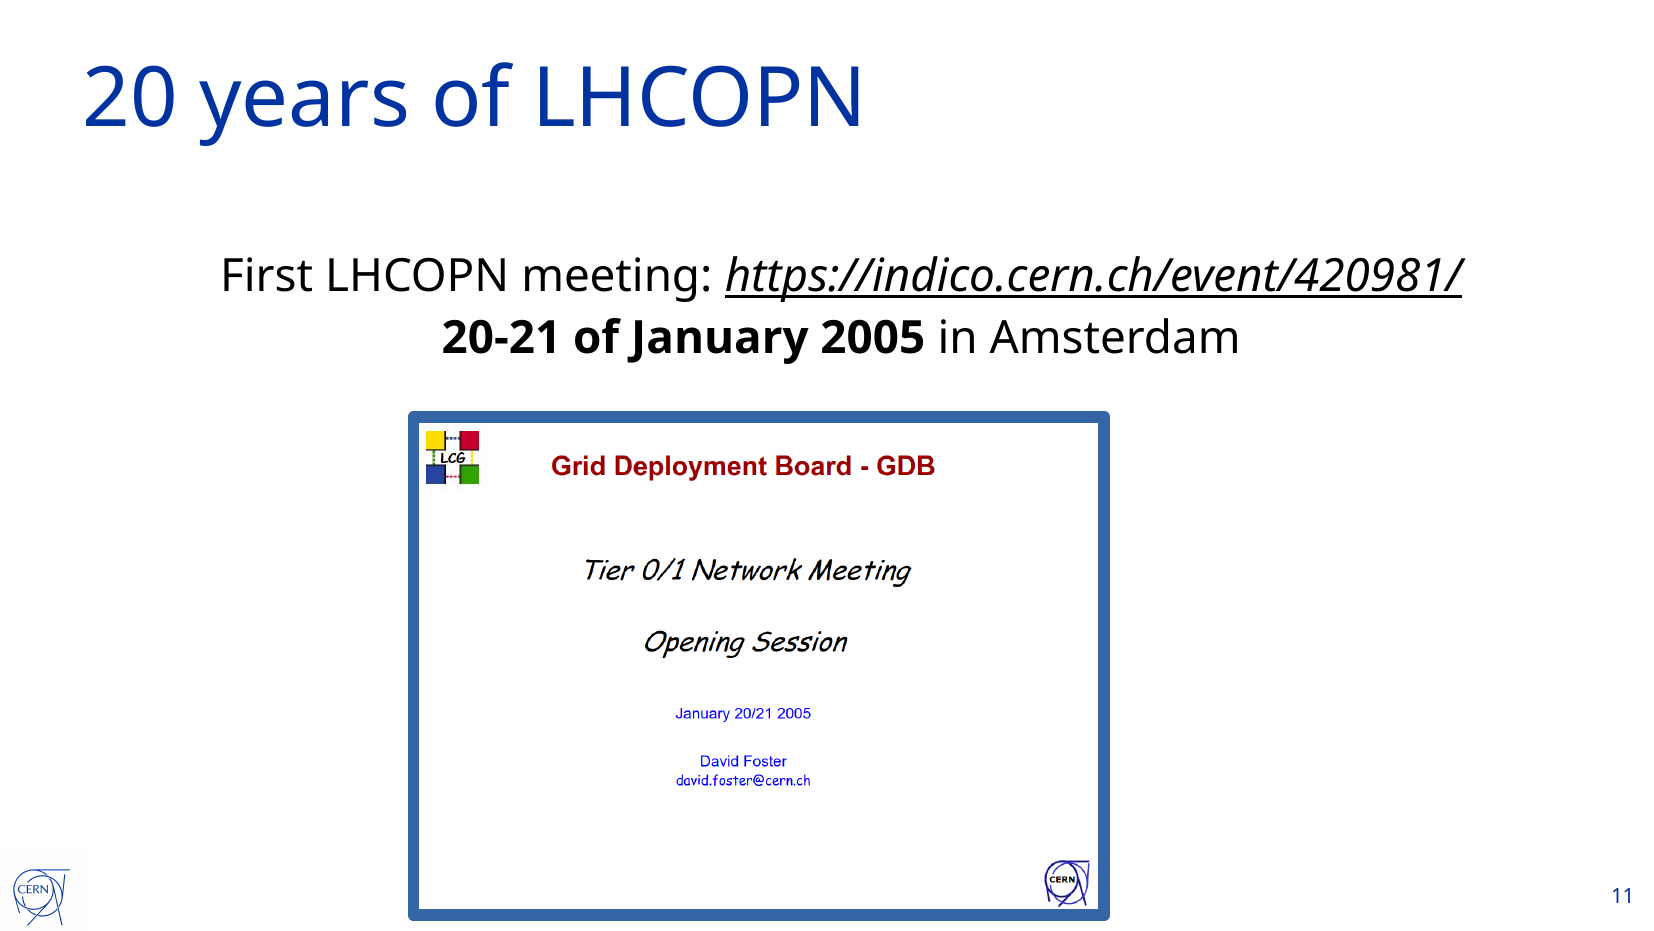

# 20 years of LHCOPN
First LHCOPN meeting: https://indico.cern.ch/event/420981/
20-21 of January 2005 in Amsterdam